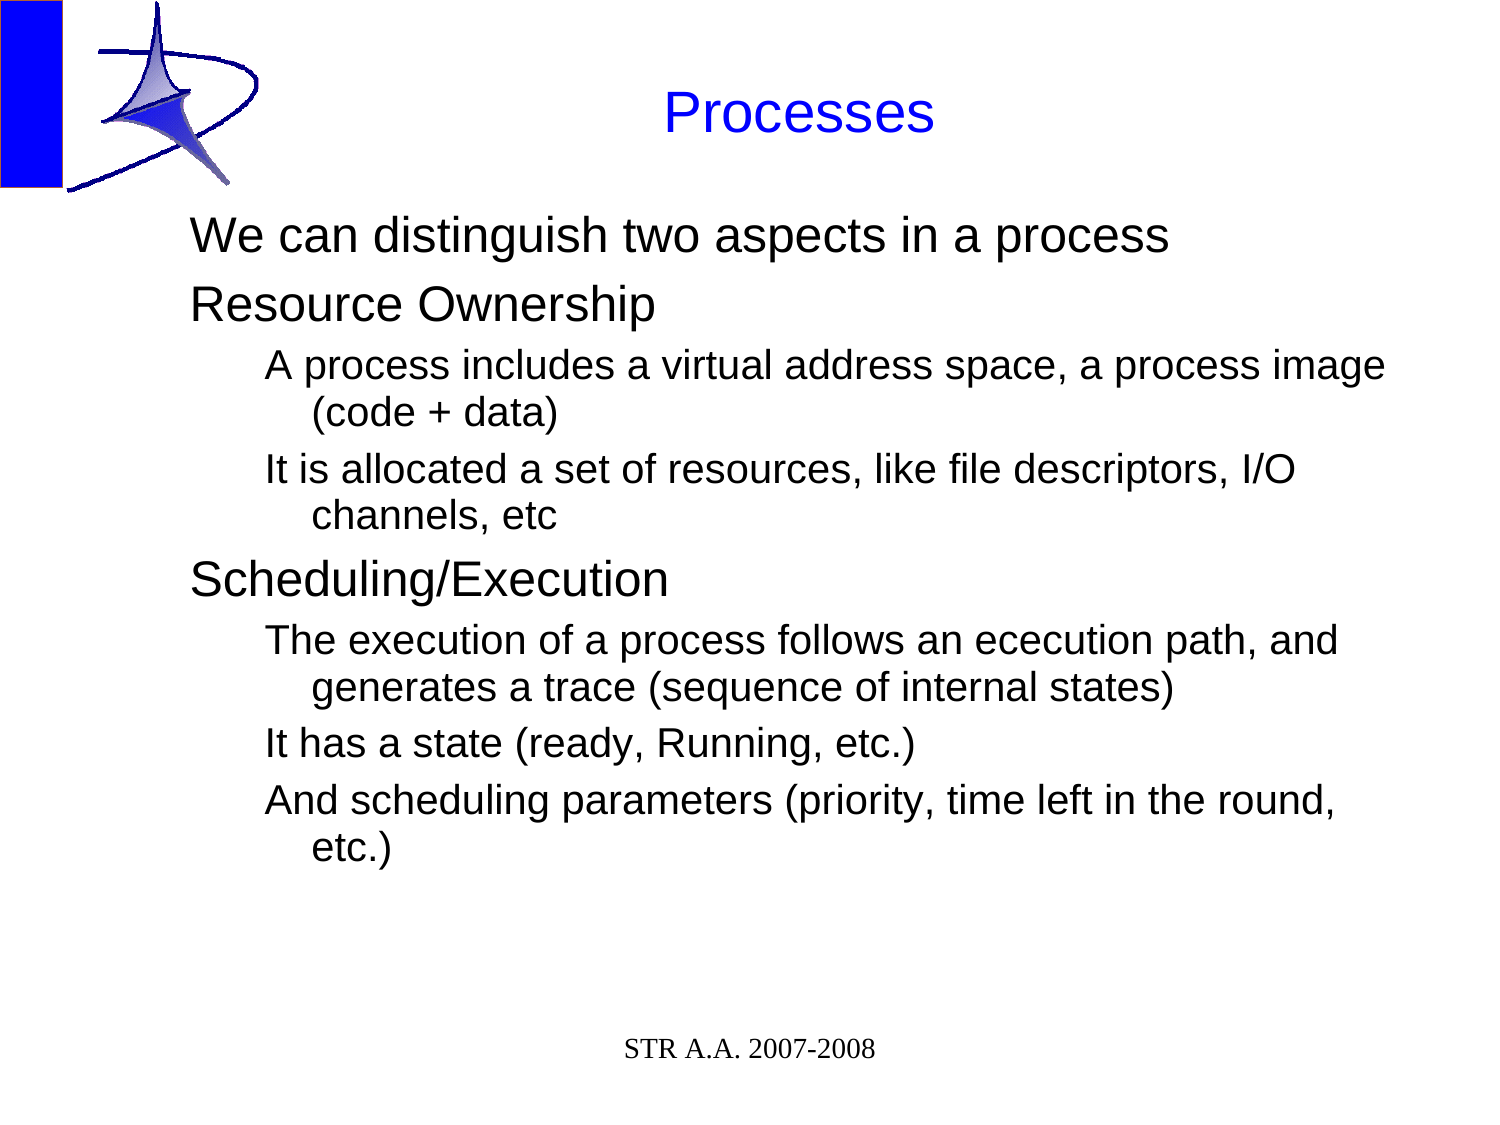

# Processes
We can distinguish two aspects in a process
Resource Ownership
A process includes a virtual address space, a process image (code + data)
It is allocated a set of resources, like file descriptors, I/O channels, etc
Scheduling/Execution
The execution of a process follows an ececution path, and generates a trace (sequence of internal states)
It has a state (ready, Running, etc.)
And scheduling parameters (priority, time left in the round, etc.)
STR A.A. 2007-2008